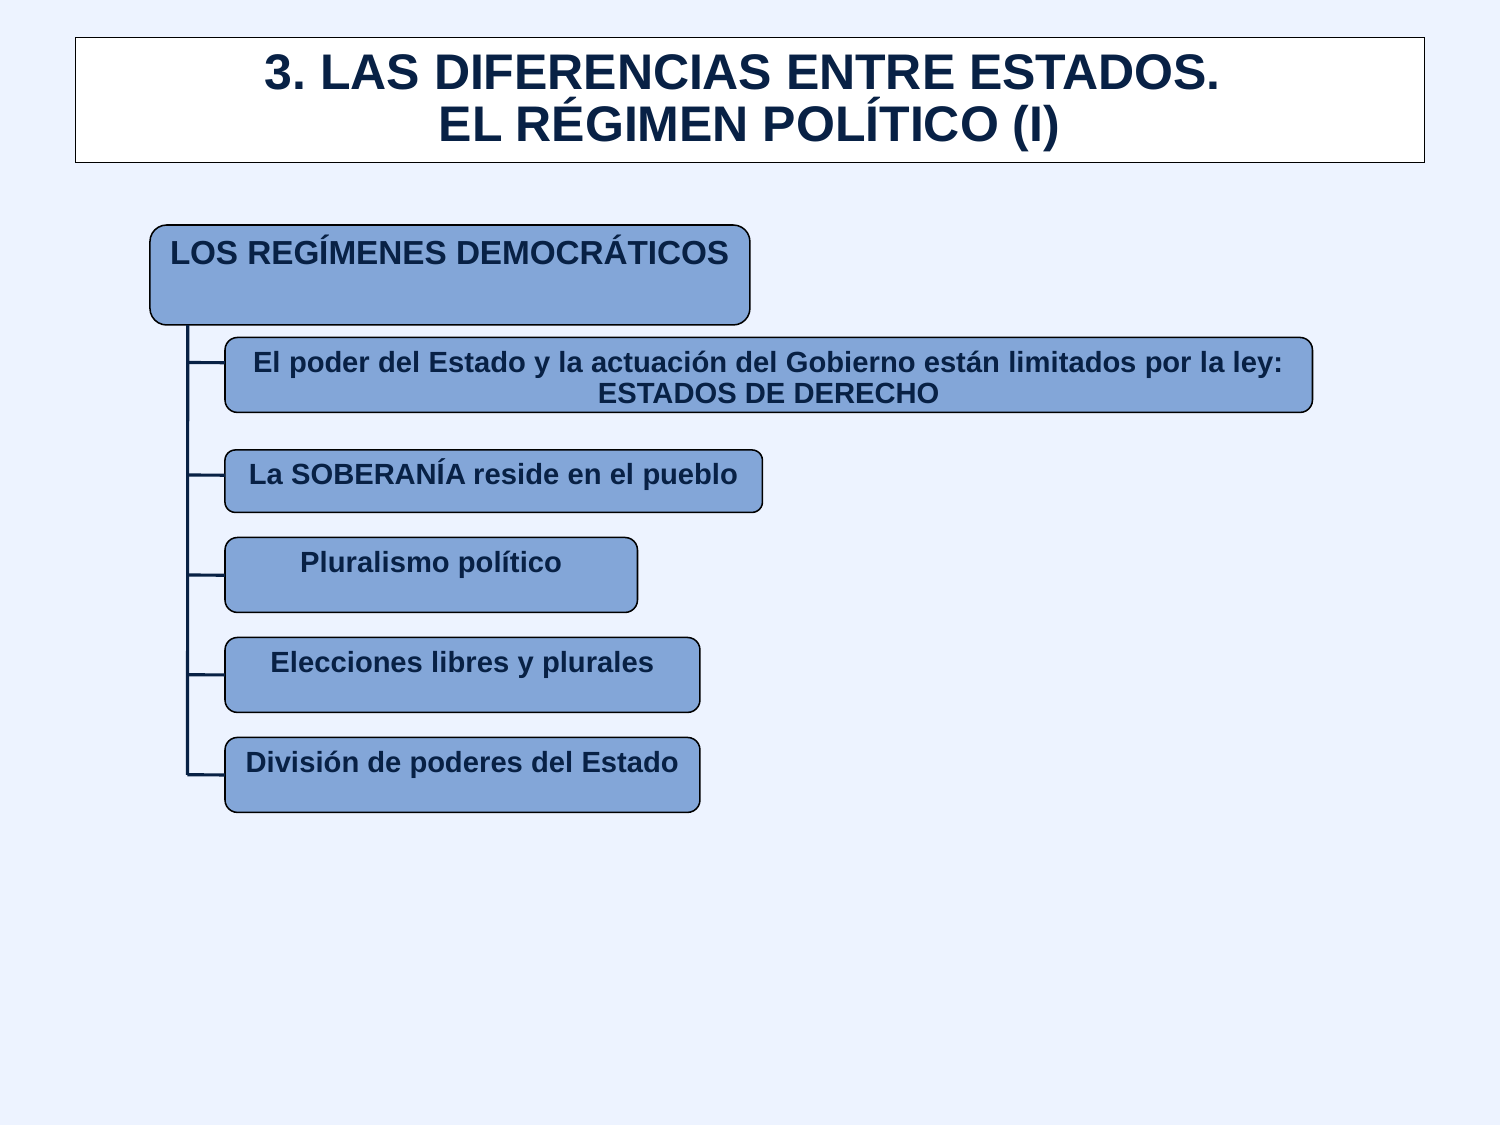

# 3. LAS DIFERENCIAS ENTRE ESTADOS. EL RÉGIMEN POLÍTICO (I)
LOS REGÍMENES DEMOCRÁTICOS
El poder del Estado y la actuación del Gobierno están limitados por la ley: ESTADOS DE DERECHO
La SOBERANÍA reside en el pueblo
Pluralismo político
Elecciones libres y plurales
División de poderes del Estado